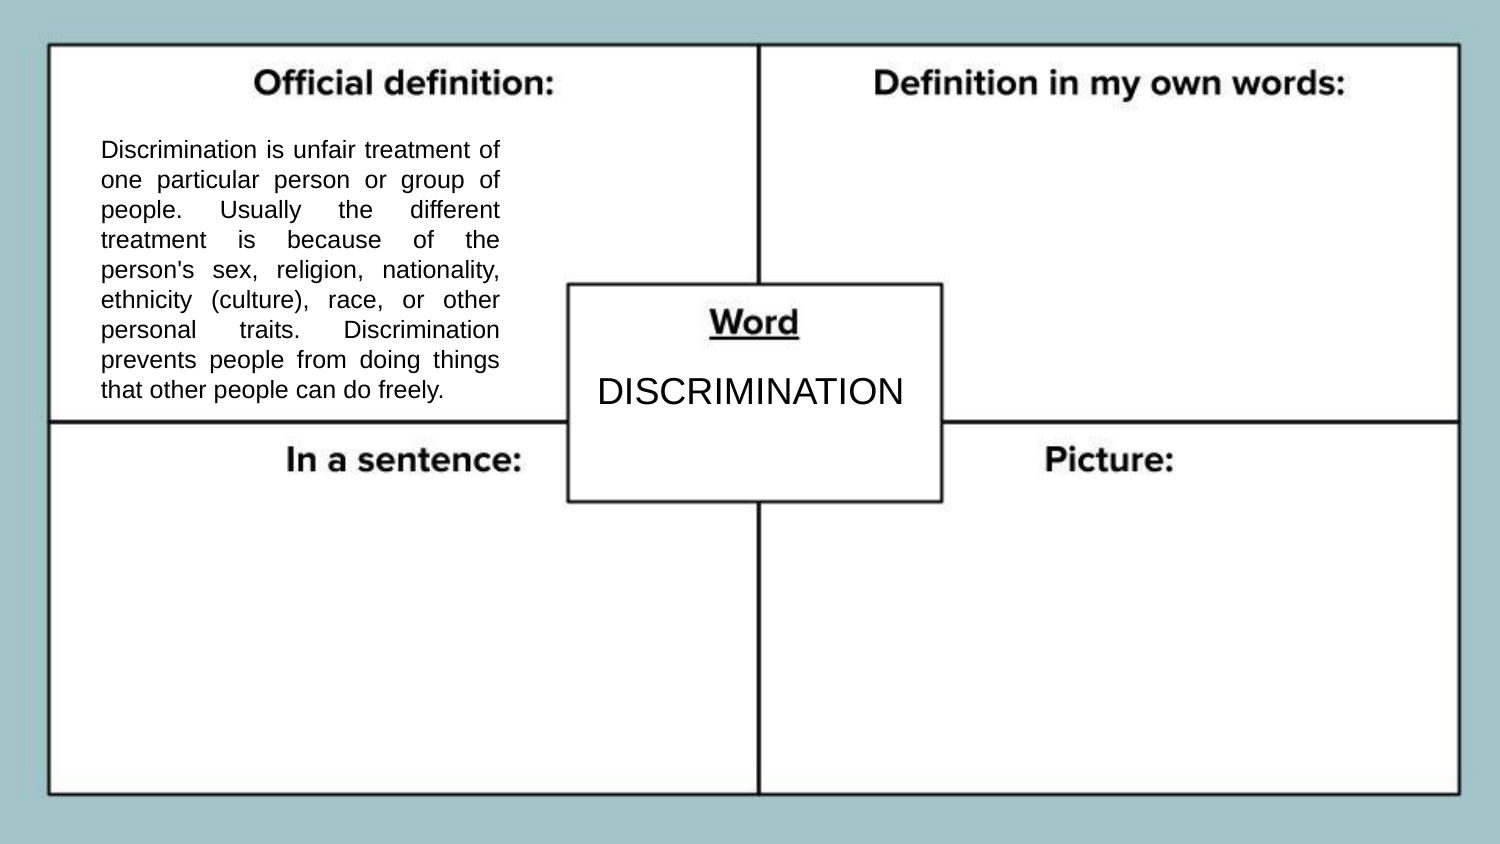

Discrimination is unfair treatment of one particular person or group of people. Usually the different treatment is because of the person's sex, religion, nationality, ethnicity (culture), race, or other personal traits. Discrimination prevents people from doing things that other people can do freely.
DISCRIMINATION